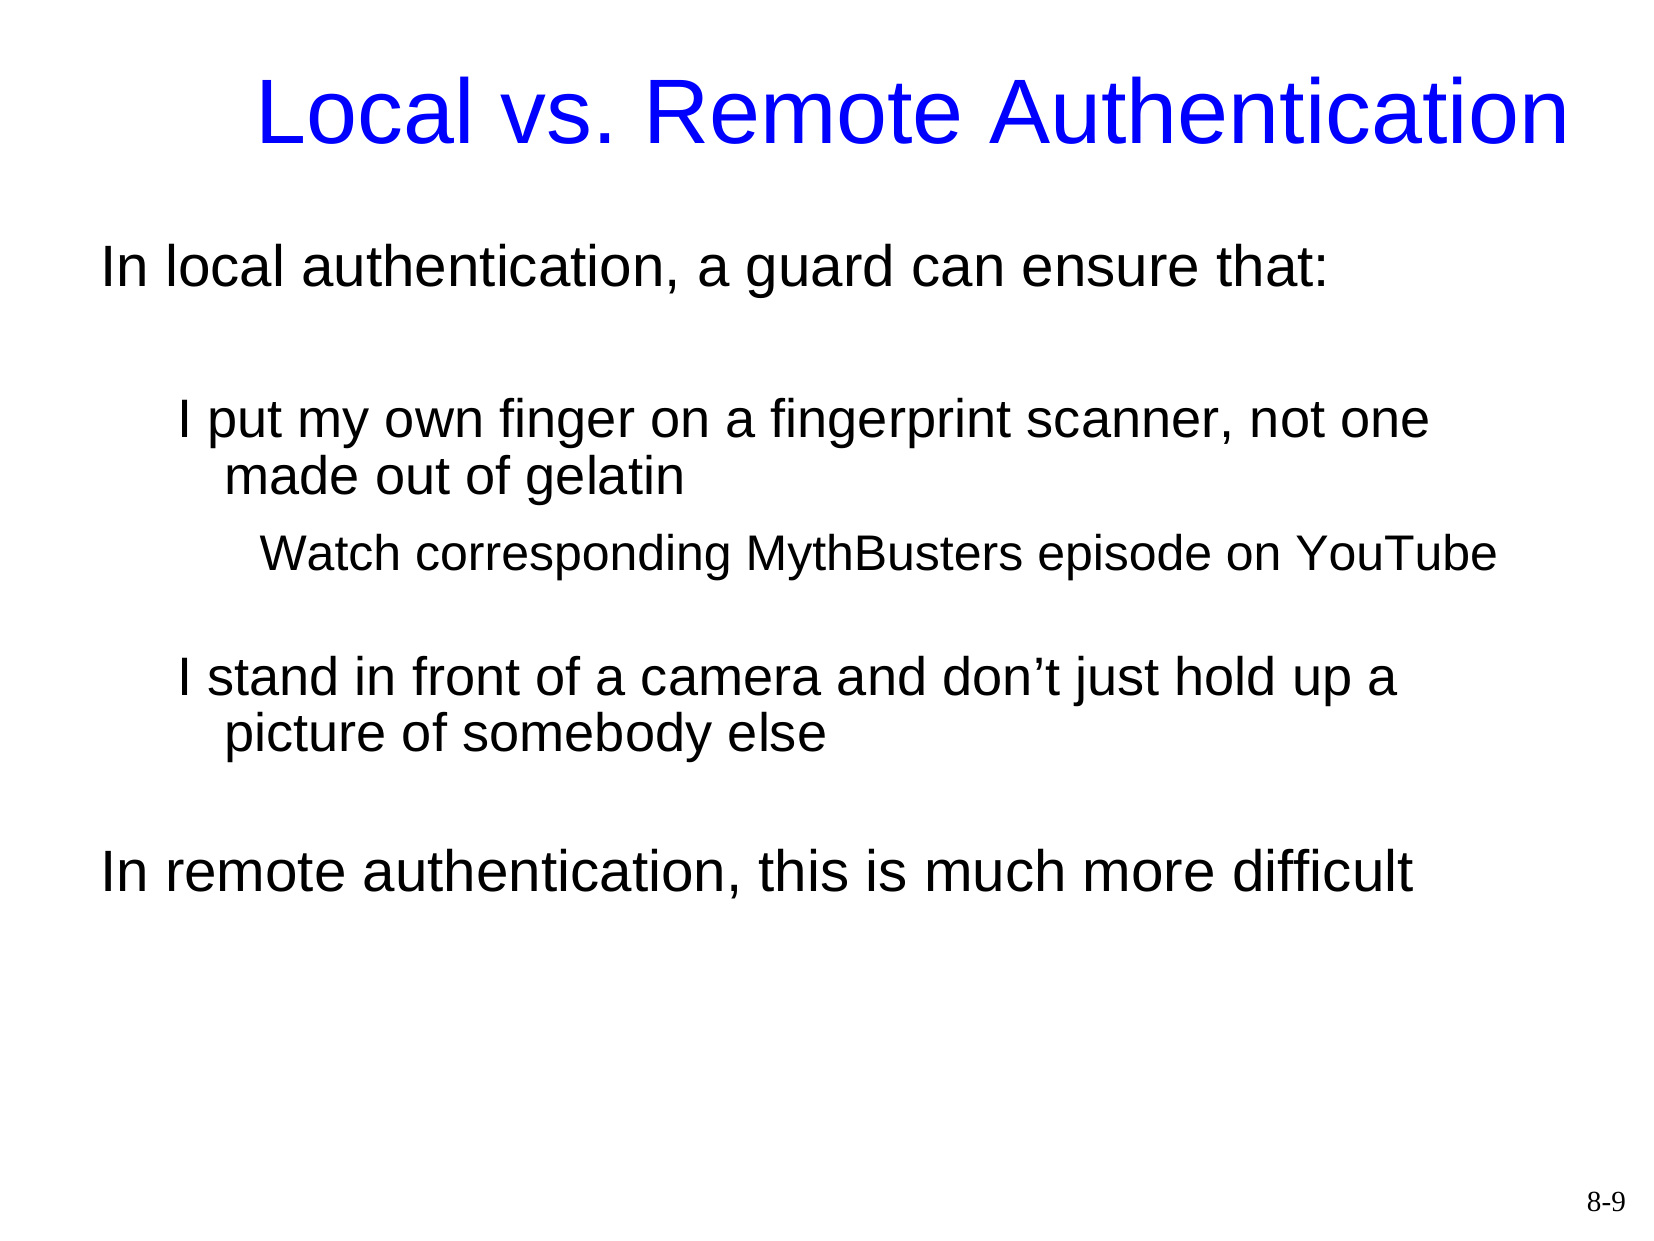

# Local vs. Remote Authentication
In local authentication, a guard can ensure that:
I put my own finger on a fingerprint scanner, not one made out of gelatin
Watch corresponding MythBusters episode on YouTube
I stand in front of a camera and don’t just hold up a picture of somebody else
In remote authentication, this is much more difficult